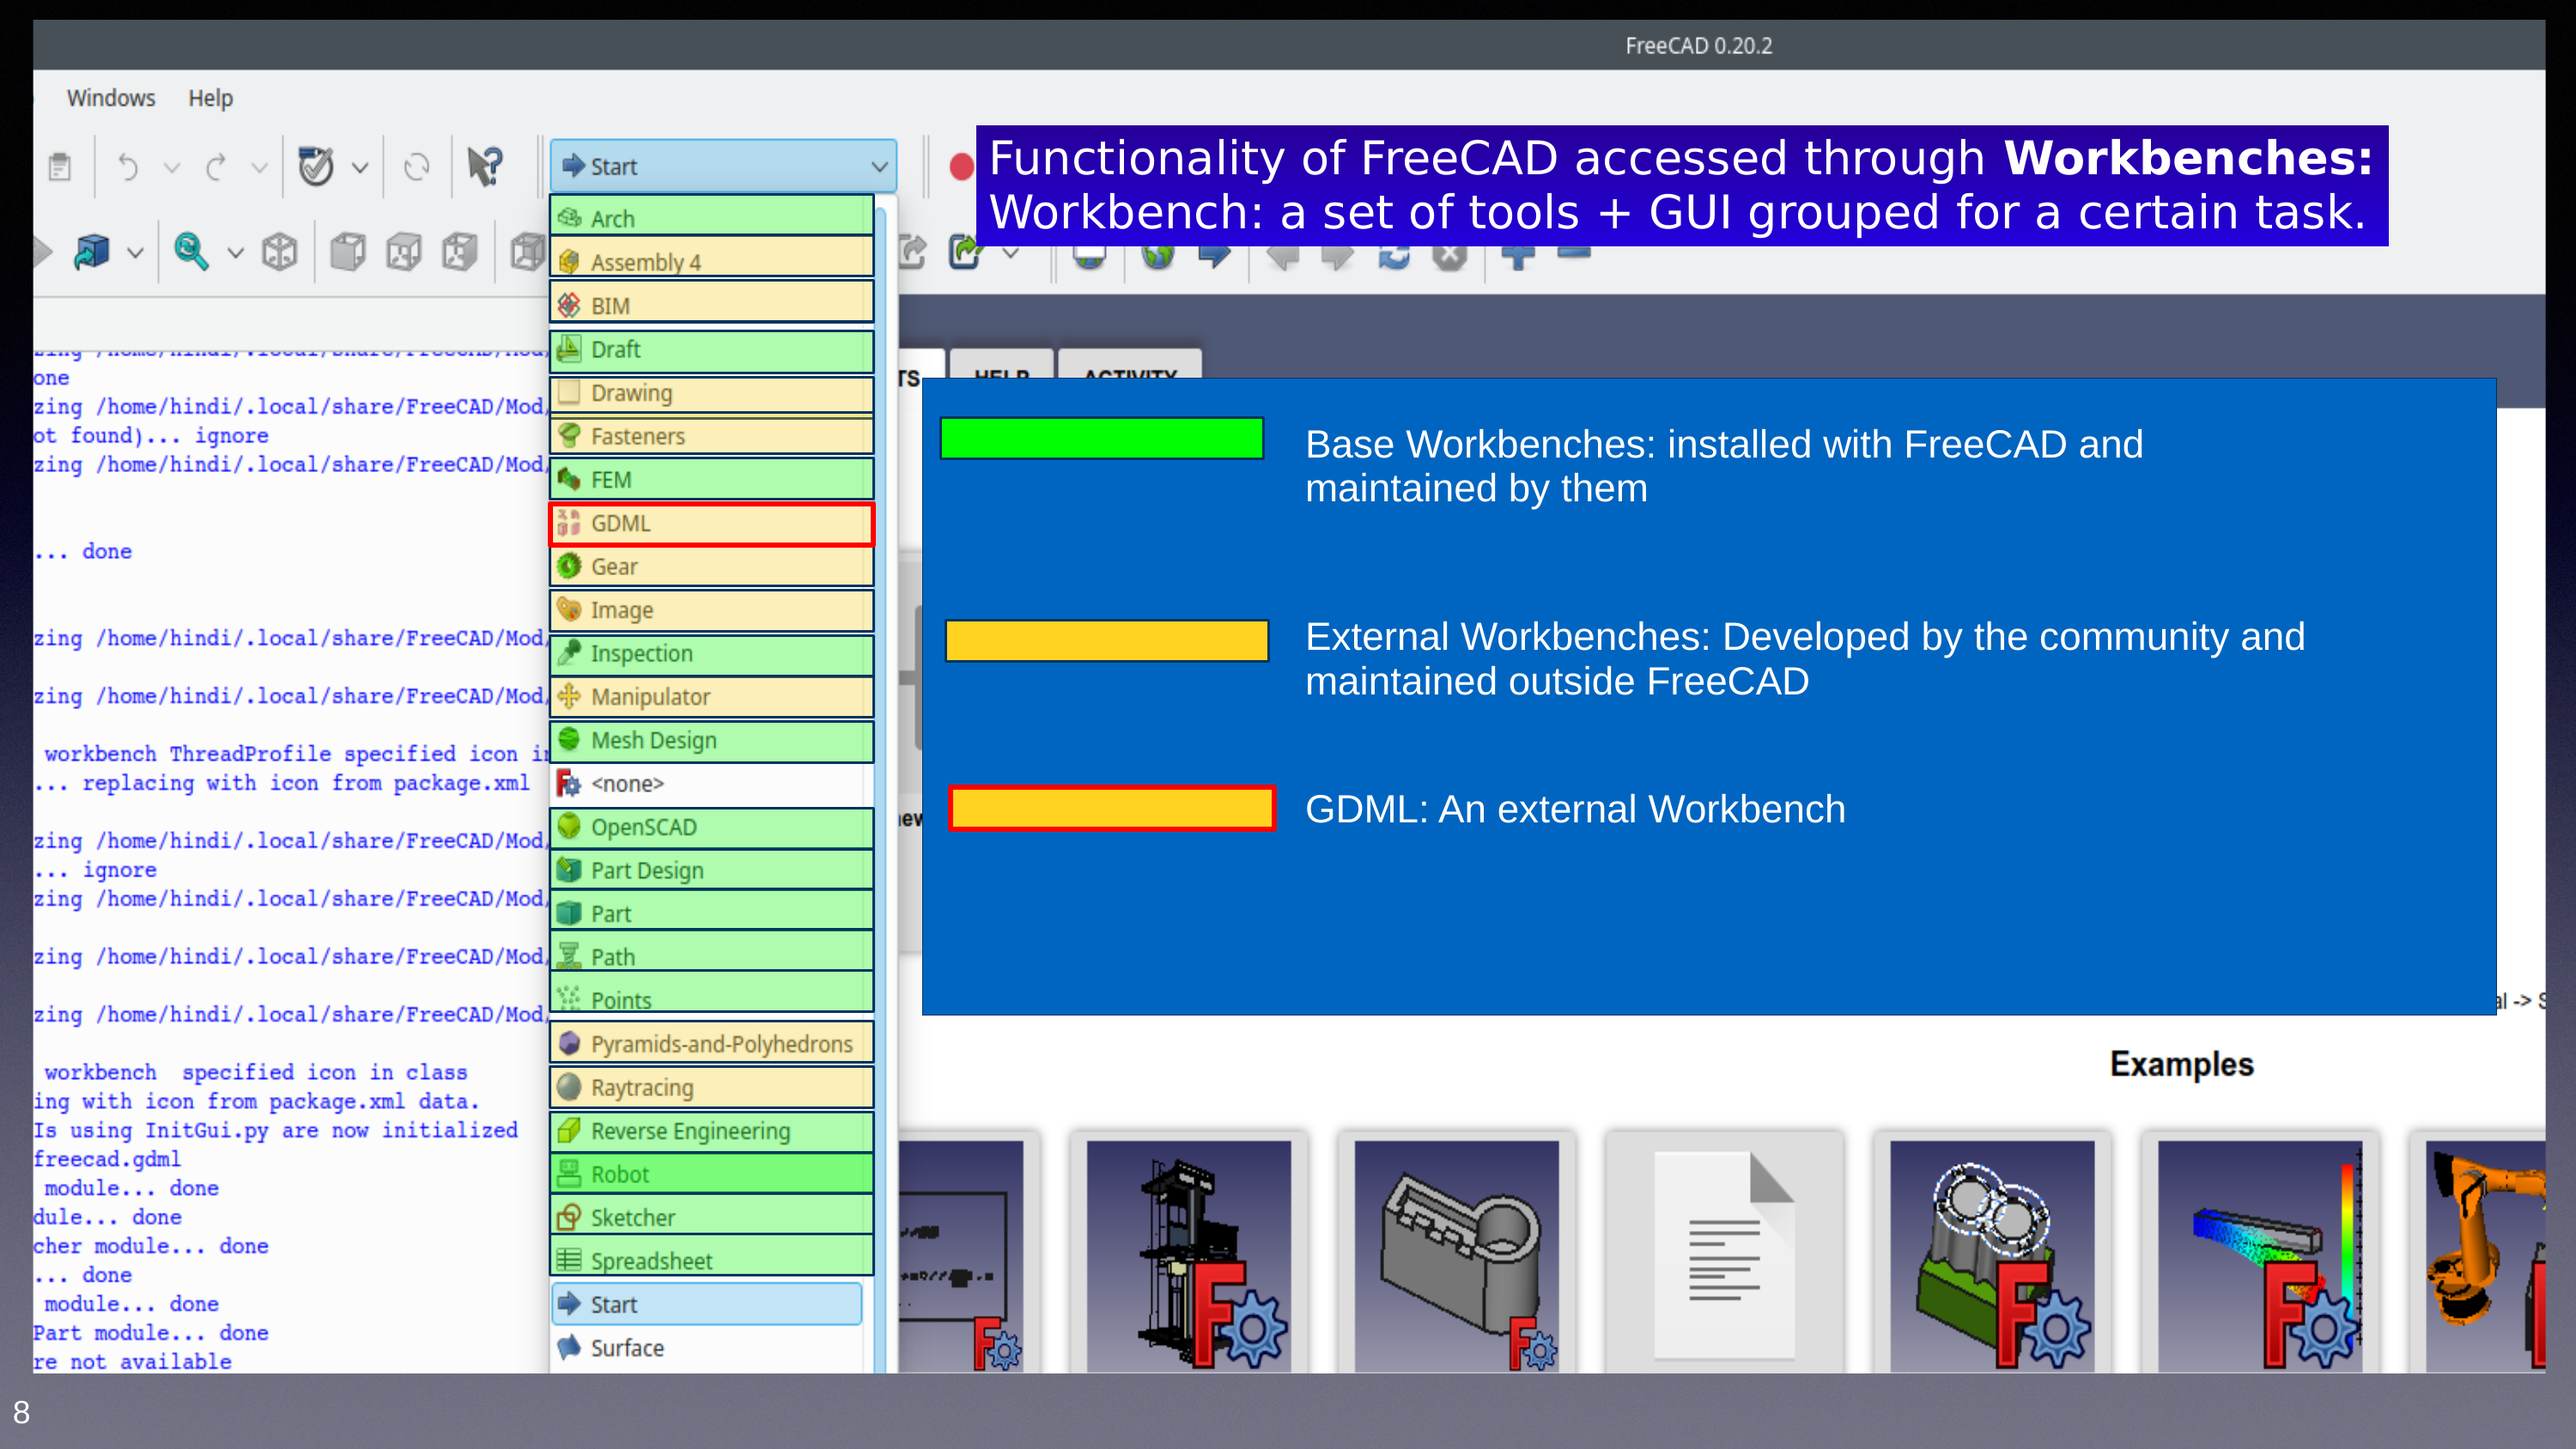

Functionality of FreeCAD accessed through Workbenches:
Workbench: a set of tools + GUI grouped for a certain task.
Base Workbenches: installed with FreeCAD and
maintained by them
External Workbenches: Developed by the community and maintained outside FreeCAD
GDML: An external Workbench
8